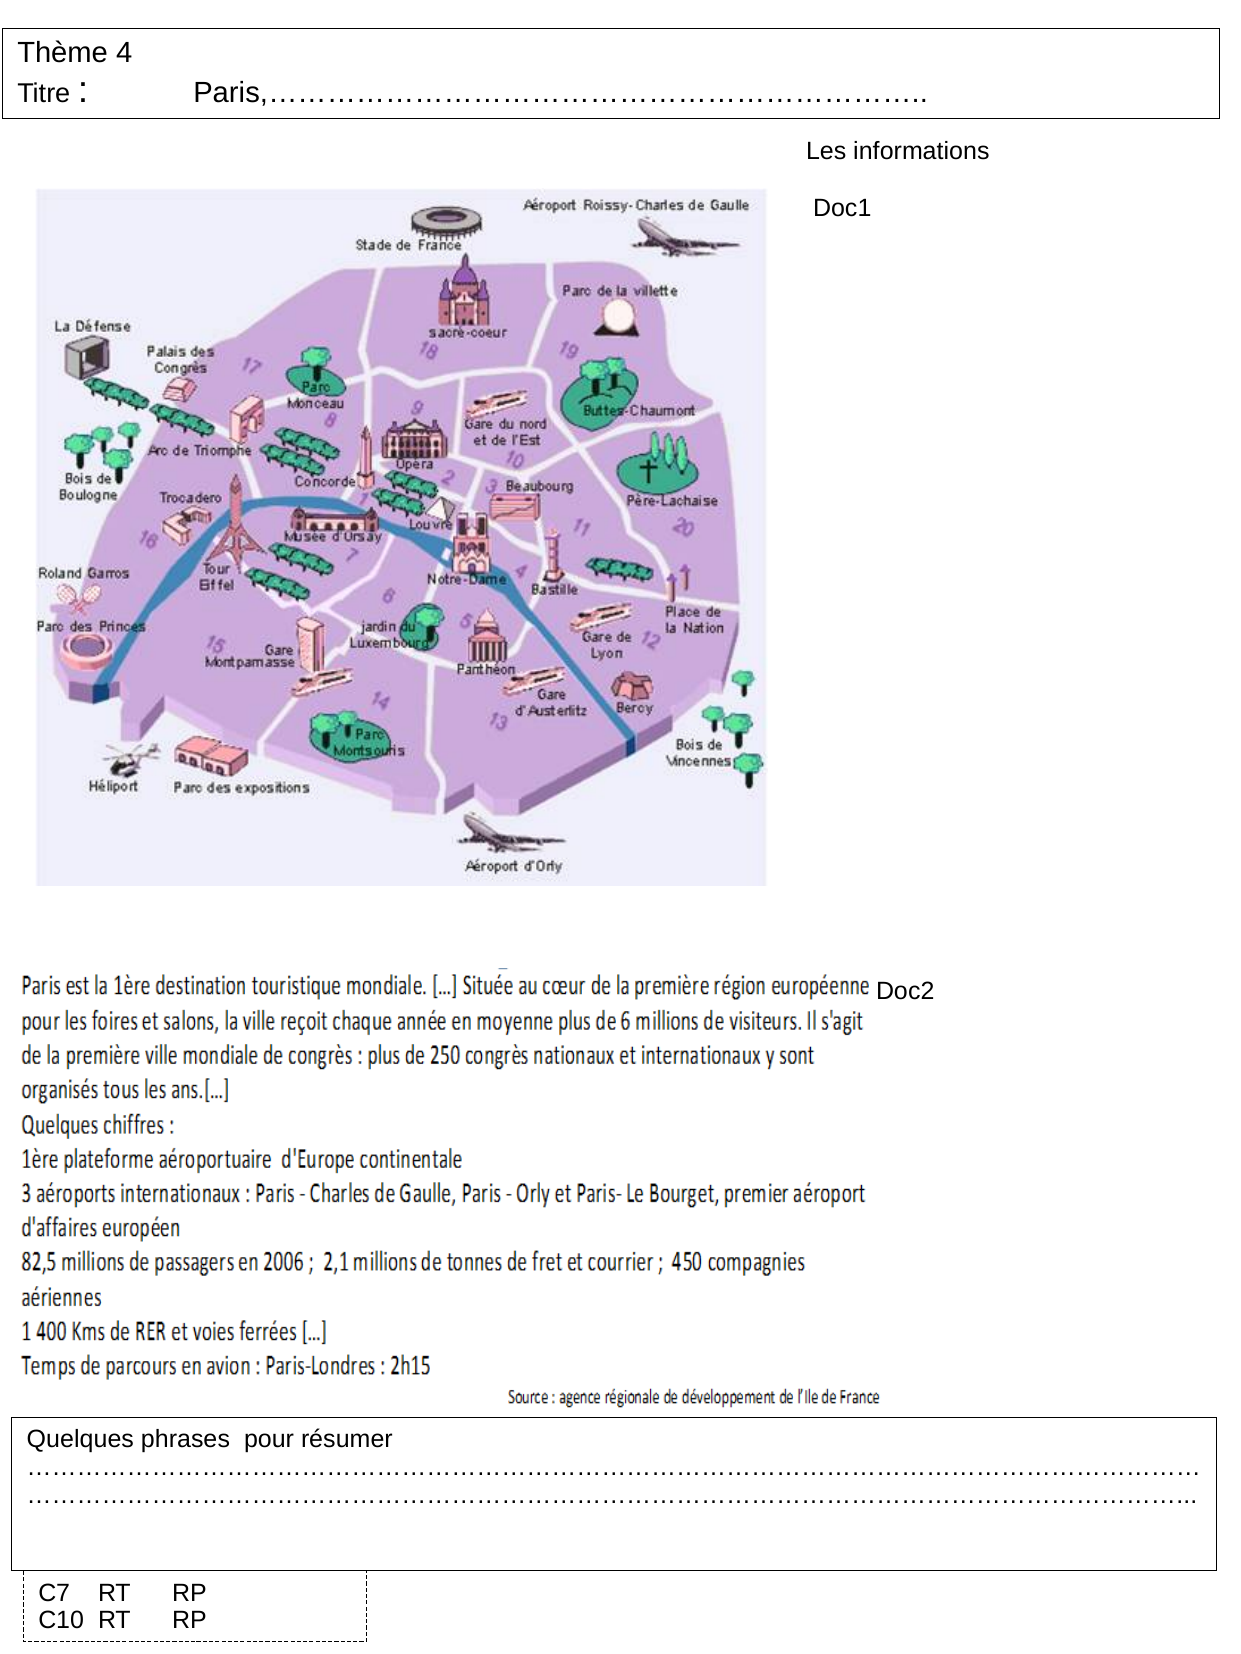

Thème 4
Titre : Paris,…………………………………………………………..
Les informations
 Doc1
 Doc2
Quelques phrases pour résumer
………………………………………………………………………………………………………………………………………………………………………………………………………………………………………………………...
C7 RT RP
C10 RT RP